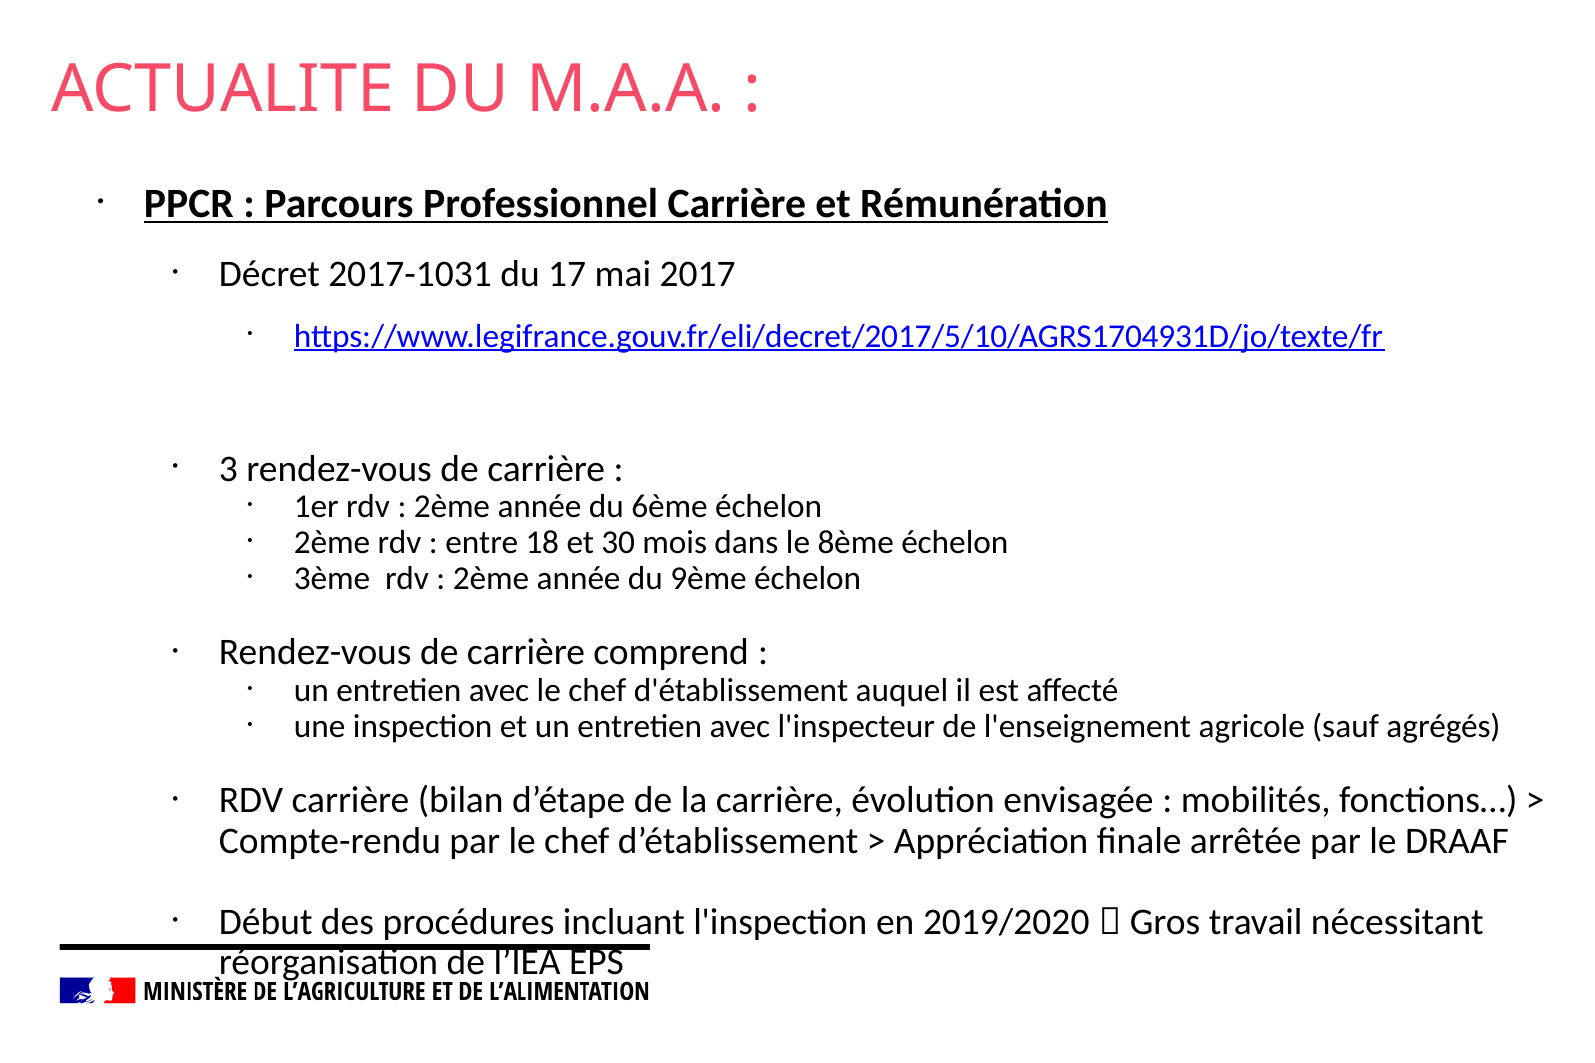

# ACTUALITE DU M.A.A. :
PPCR : Parcours Professionnel Carrière et Rémunération
Décret 2017-1031 du 17 mai 2017
https://www.legifrance.gouv.fr/eli/decret/2017/5/10/AGRS1704931D/jo/texte/fr
3 rendez-vous de carrière :
1er rdv : 2ème année du 6ème échelon
2ème rdv : entre 18 et 30 mois dans le 8ème échelon
3ème rdv : 2ème année du 9ème échelon
Rendez-vous de carrière comprend :
un entretien avec le chef d'établissement auquel il est affecté
une inspection et un entretien avec l'inspecteur de l'enseignement agricole (sauf agrégés)
RDV carrière (bilan d’étape de la carrière, évolution envisagée : mobilités, fonctions…) > Compte-rendu par le chef d’établissement > Appréciation finale arrêtée par le DRAAF
Début des procédures incluant l'inspection en 2019/2020  Gros travail nécessitant réorganisation de l’IEA EPS